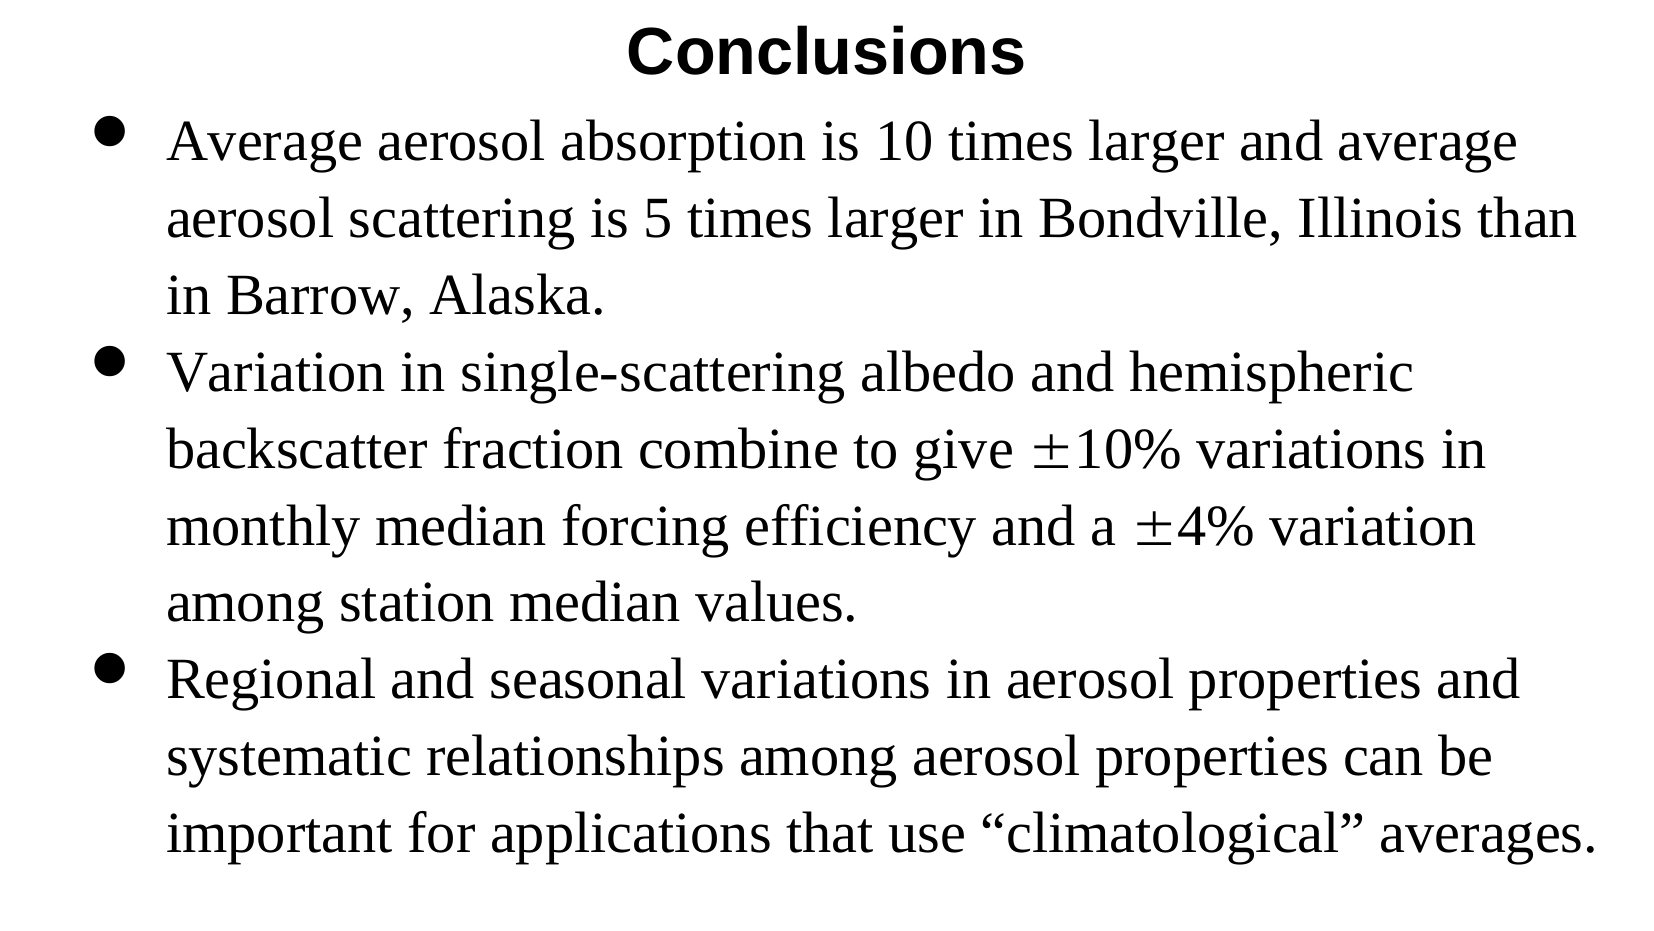

# Conclusions
Average aerosol absorption is 10 times larger and average aerosol scattering is 5 times larger in Bondville, Illinois than in Barrow, Alaska.
Variation in single-scattering albedo and hemispheric backscatter fraction combine to give 10% variations in monthly median forcing efficiency and a 4% variation among station median values.
Regional and seasonal variations in aerosol properties and systematic relationships among aerosol properties can be important for applications that use “climatological” averages.